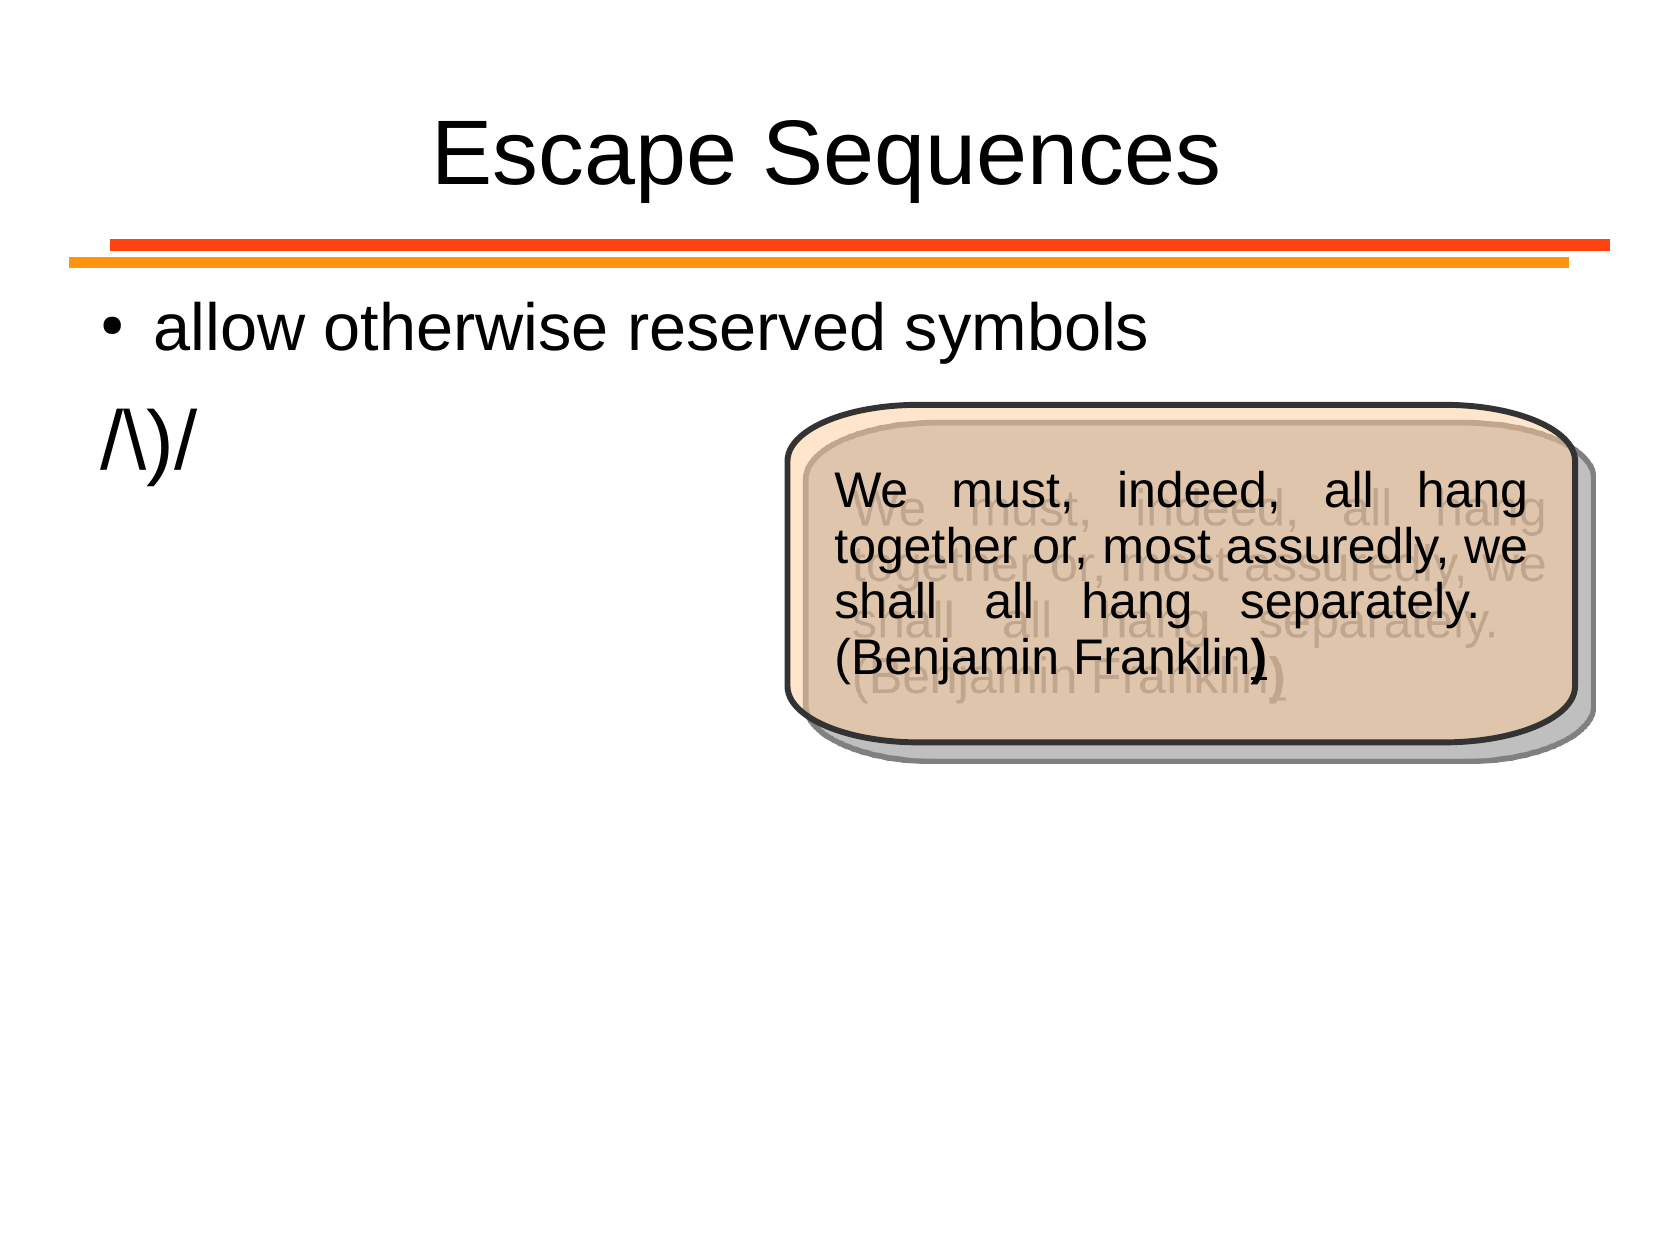

# Escape Sequences
allow otherwise reserved symbols
/\)/
We must, indeed, all hang together or, most assuredly, we shall all hang separately. (Benjamin Franklin)